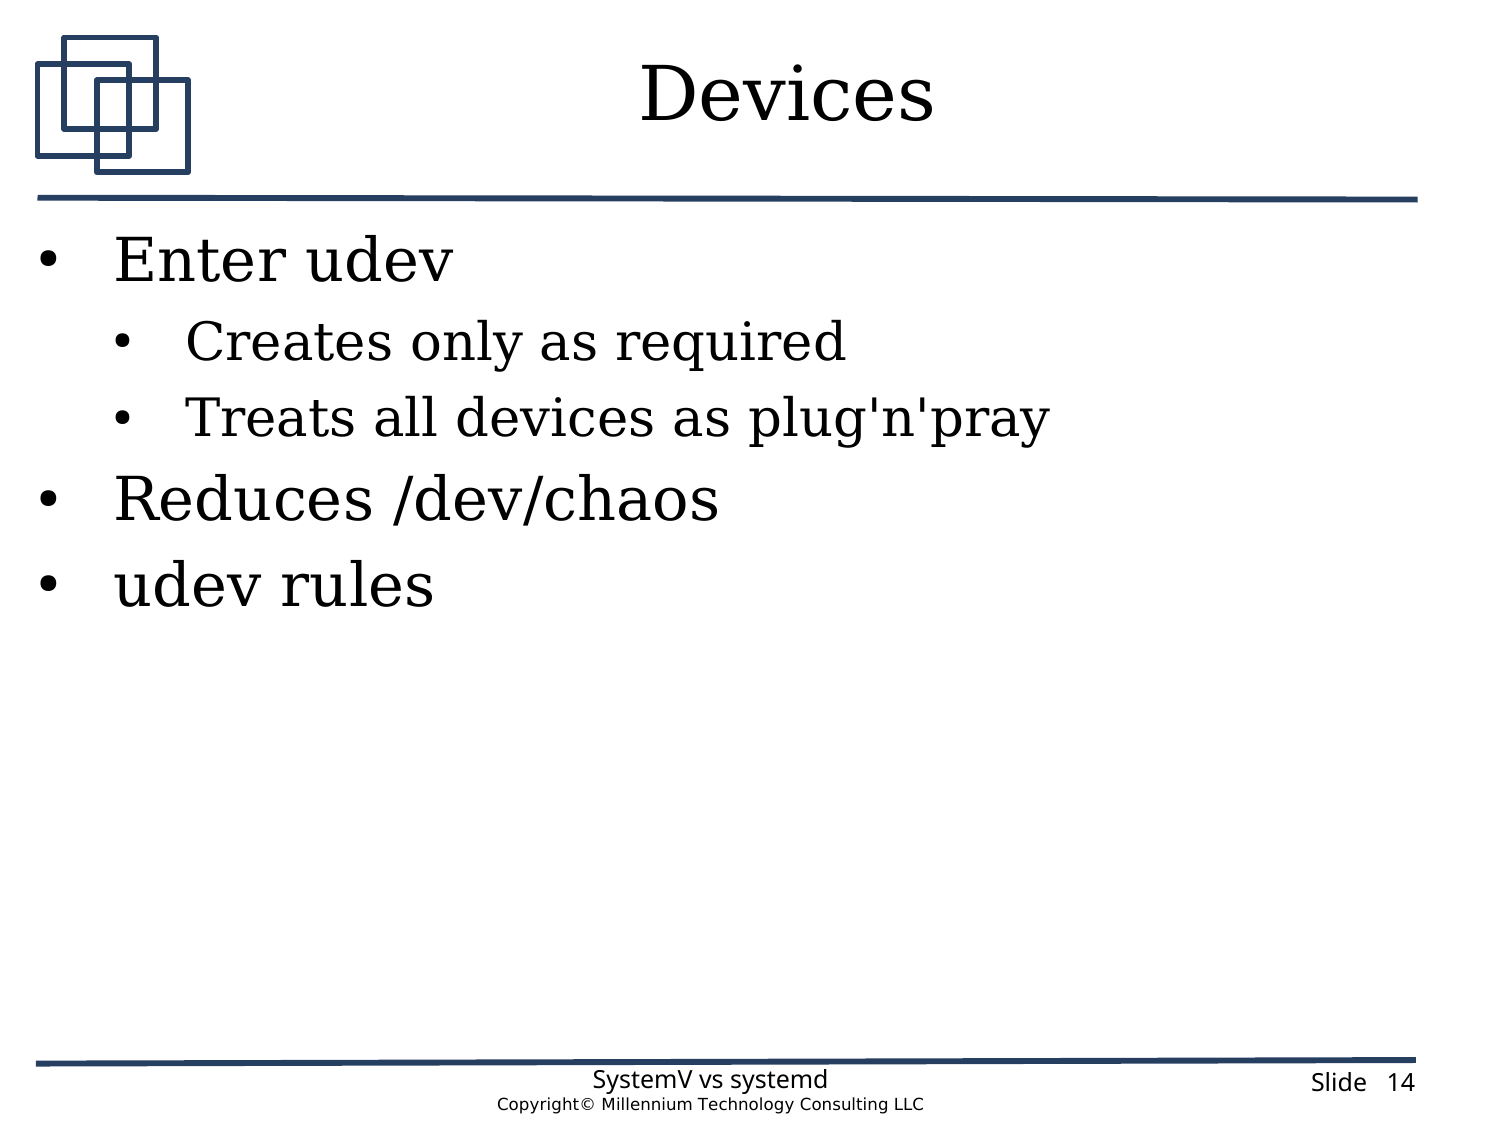

# Devices
Enter udev
Creates only as required
Treats all devices as plug'n'pray
Reduces /dev/chaos
udev rules